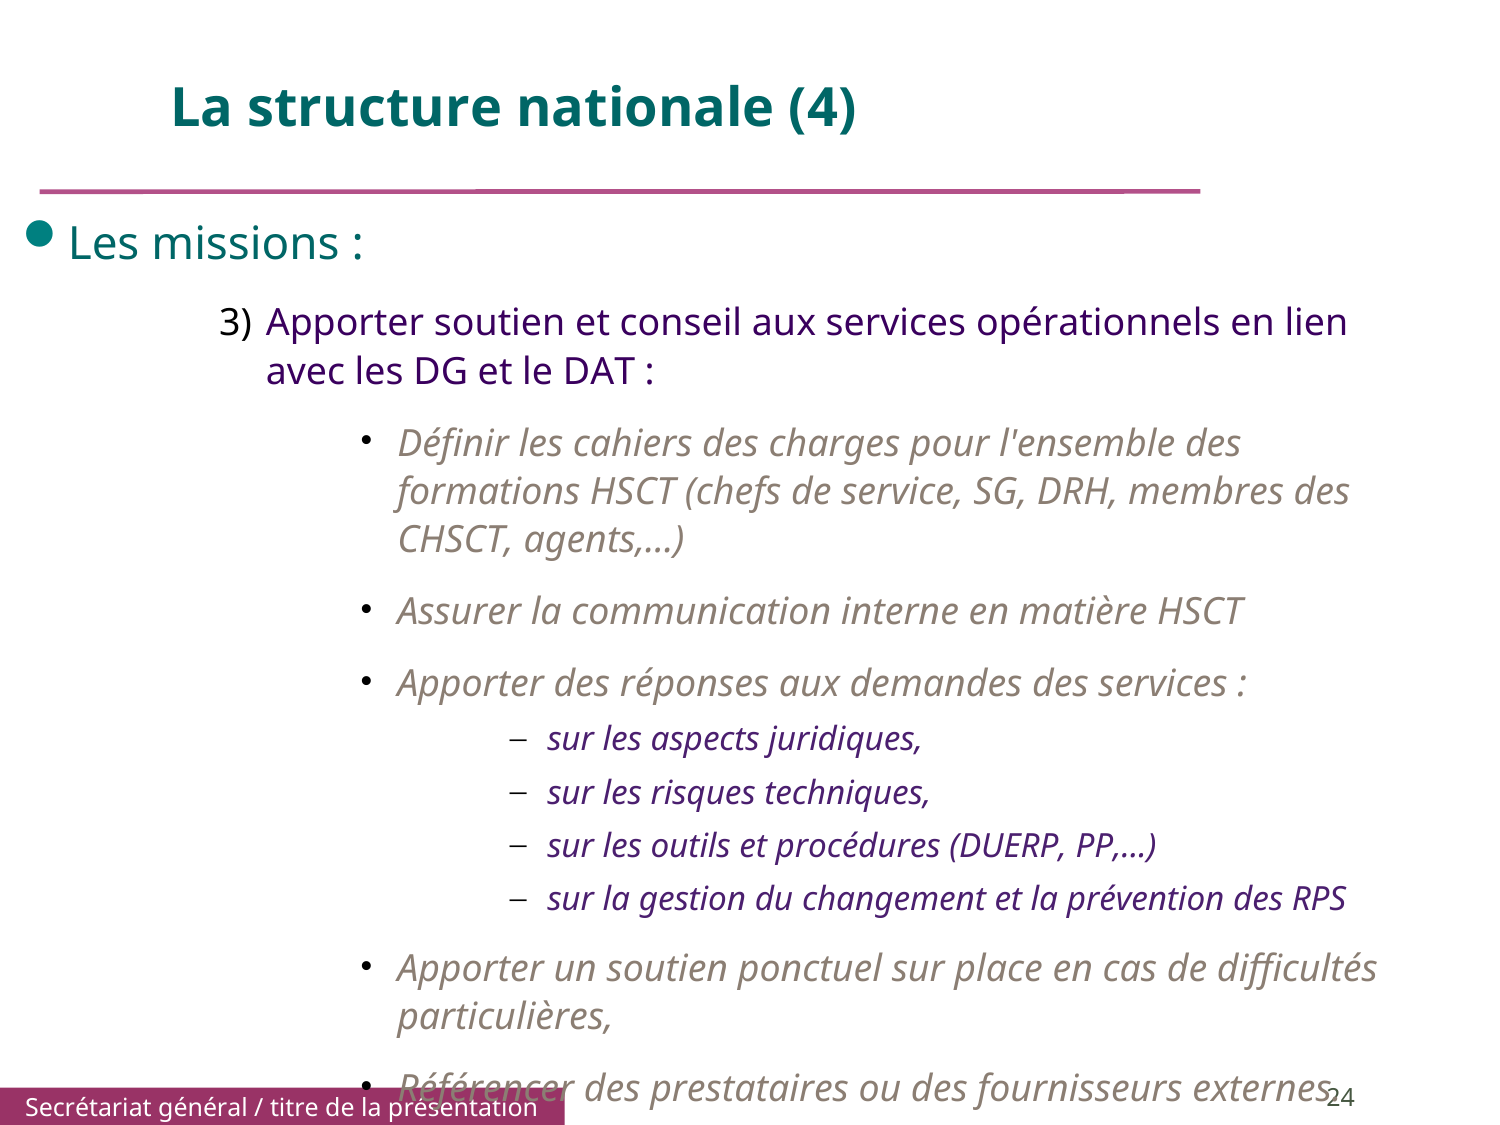

# La structure nationale (4)
Les missions :
Apporter soutien et conseil aux services opérationnels en lien avec les DG et le DAT :
Définir les cahiers des charges pour l'ensemble des formations HSCT (chefs de service, SG, DRH, membres des CHSCT, agents,...)
Assurer la communication interne en matière HSCT
Apporter des réponses aux demandes des services :
sur les aspects juridiques,
sur les risques techniques,
sur les outils et procédures (DUERP, PP,...)
sur la gestion du changement et la prévention des RPS
Apporter un soutien ponctuel sur place en cas de difficultés particulières,
Référencer des prestataires ou des fournisseurs externes.
24